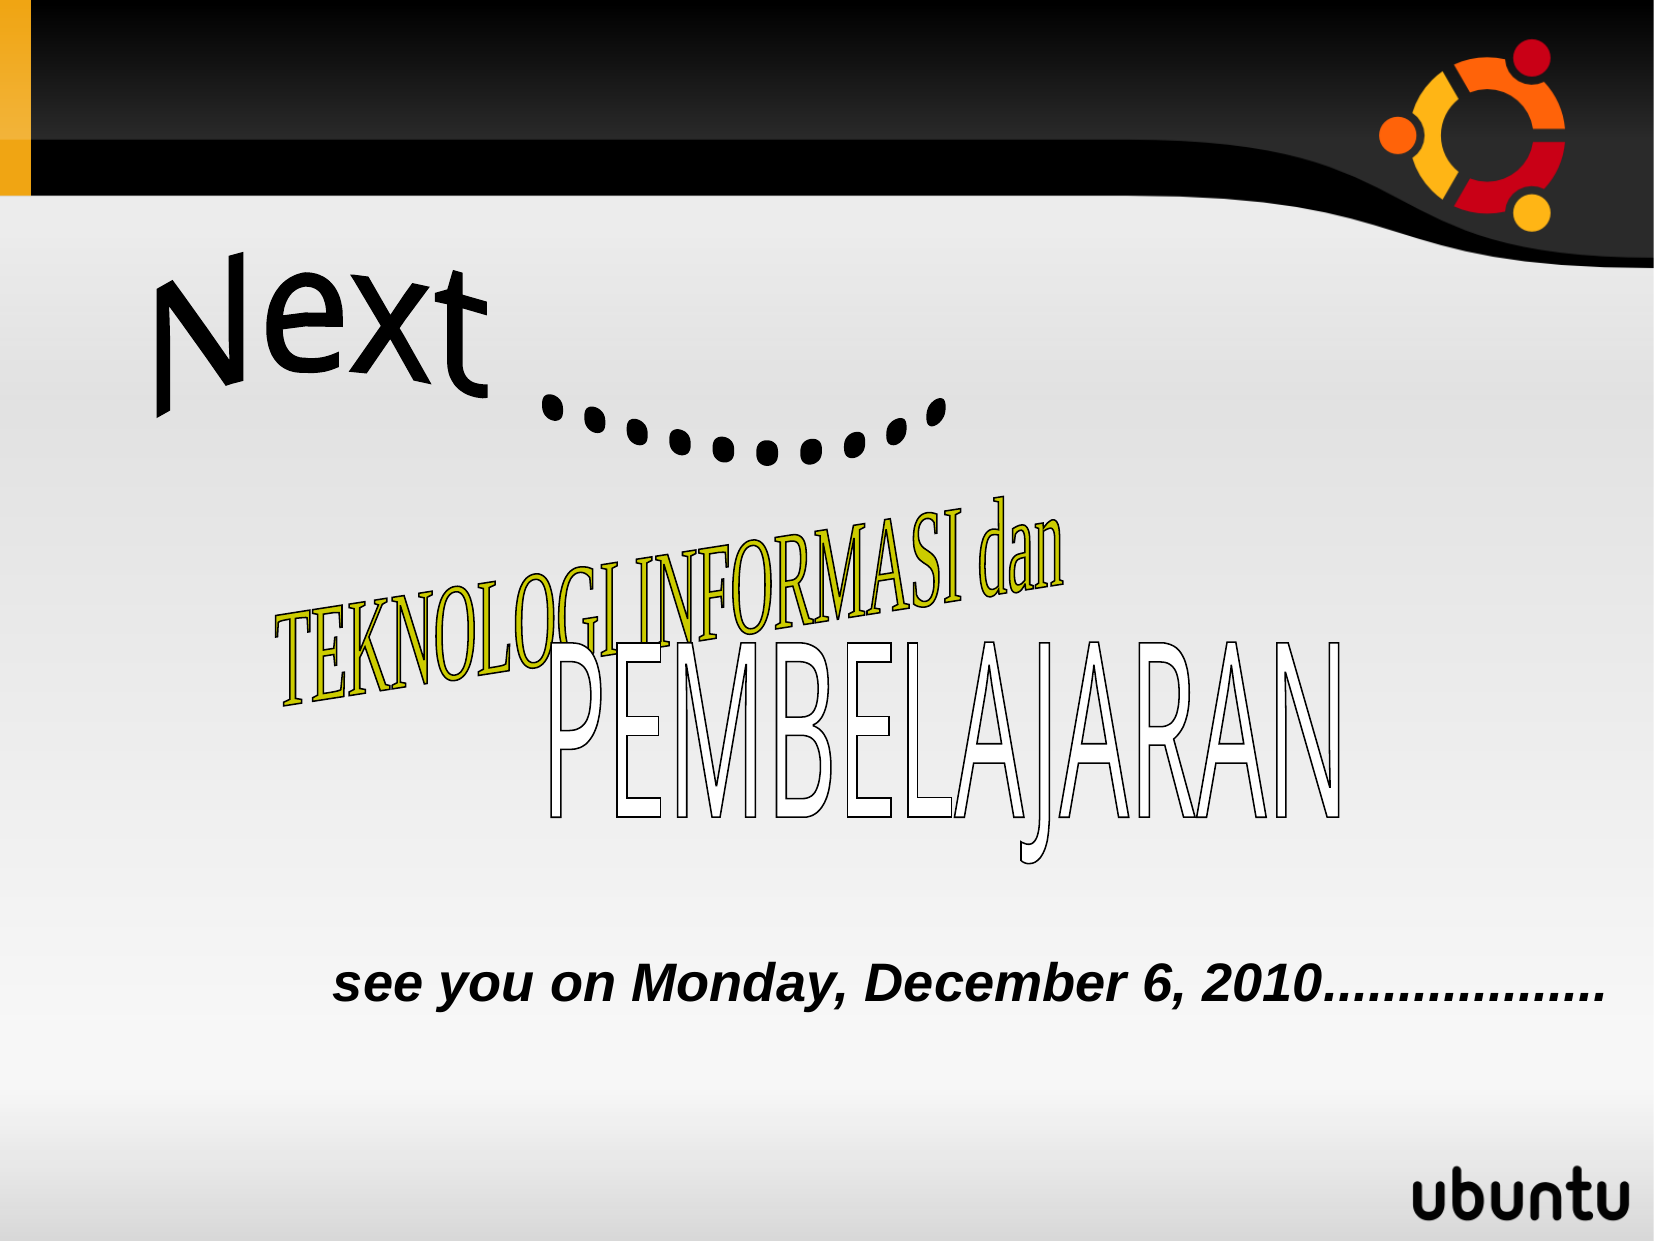

Next ..........
 TEKNOLOGI INFORMASI dan
PEMBELAJARAN
see you on Monday, December 6, 2010...................